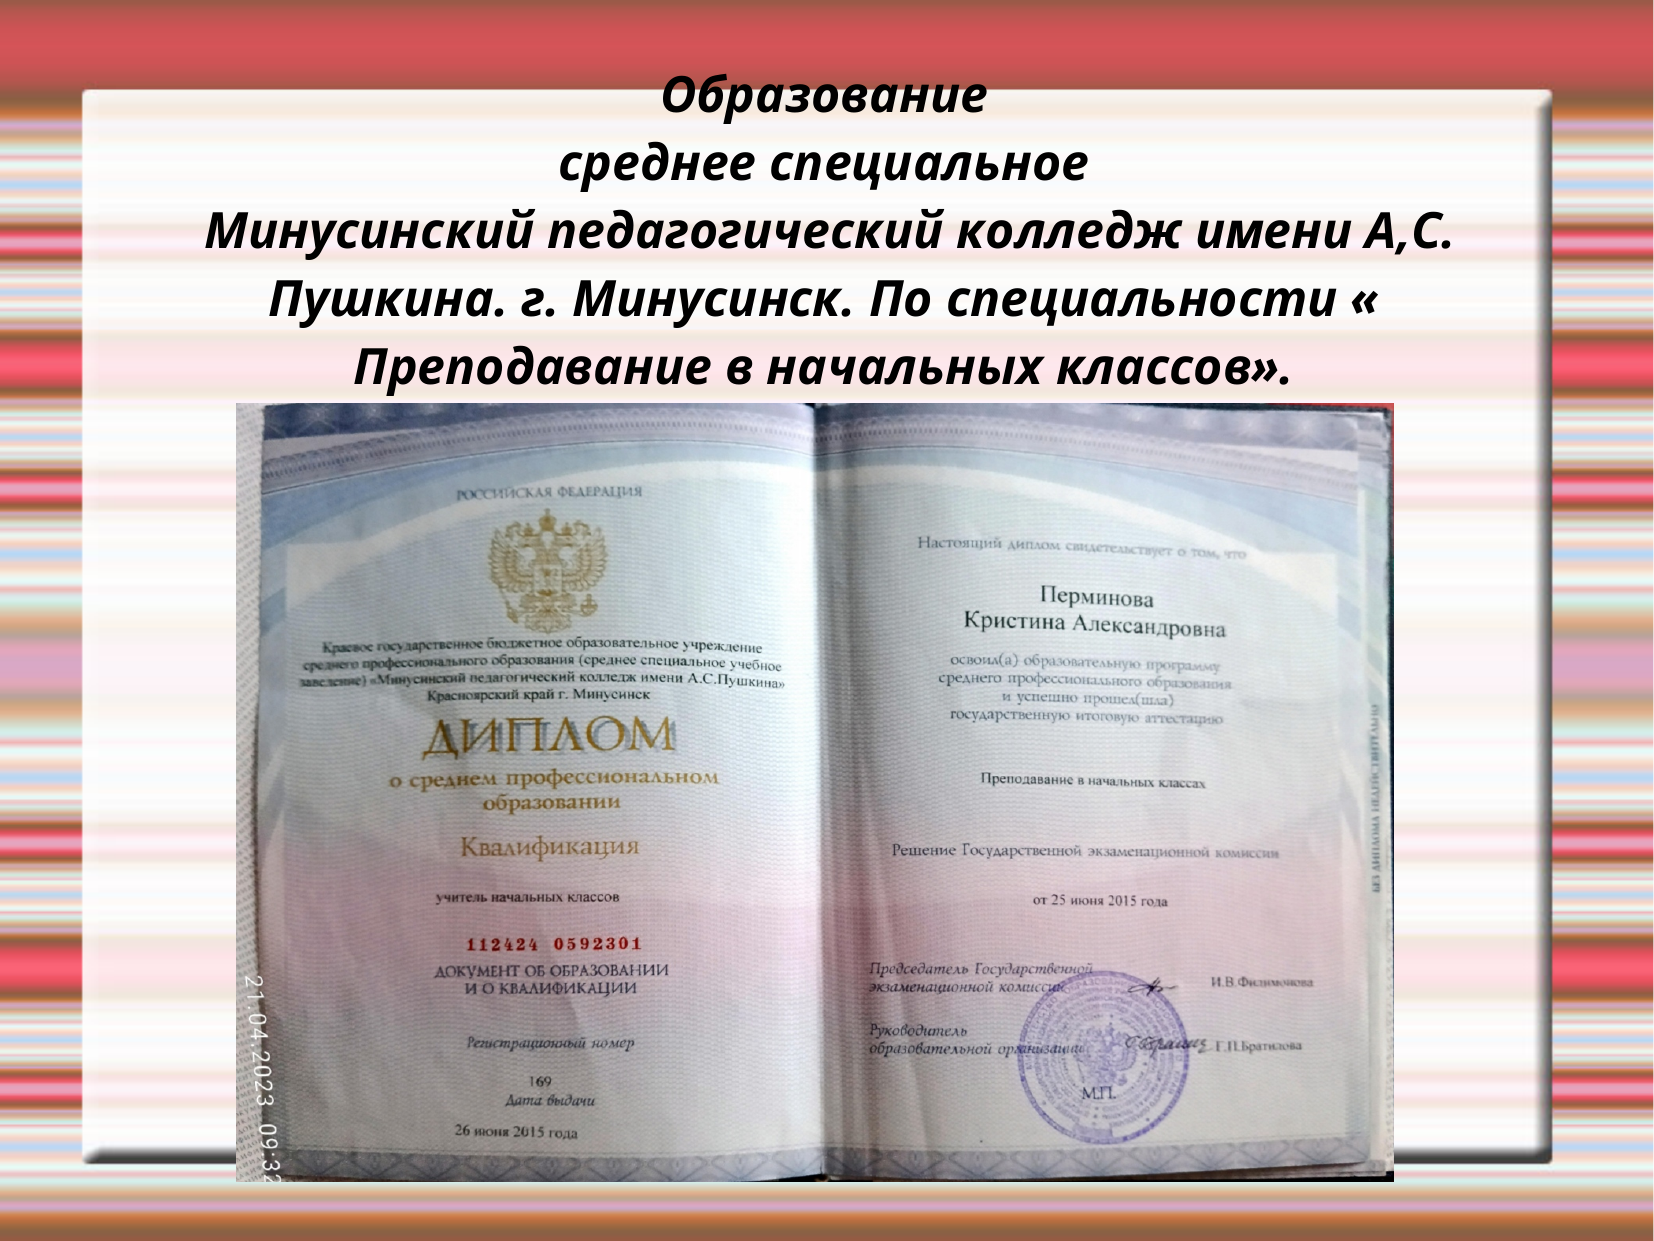

# Образование среднее специальное Минусинский педагогический колледж имени А,С. Пушкина. г. Минусинск. По специальности « Преподавание в начальных классов».